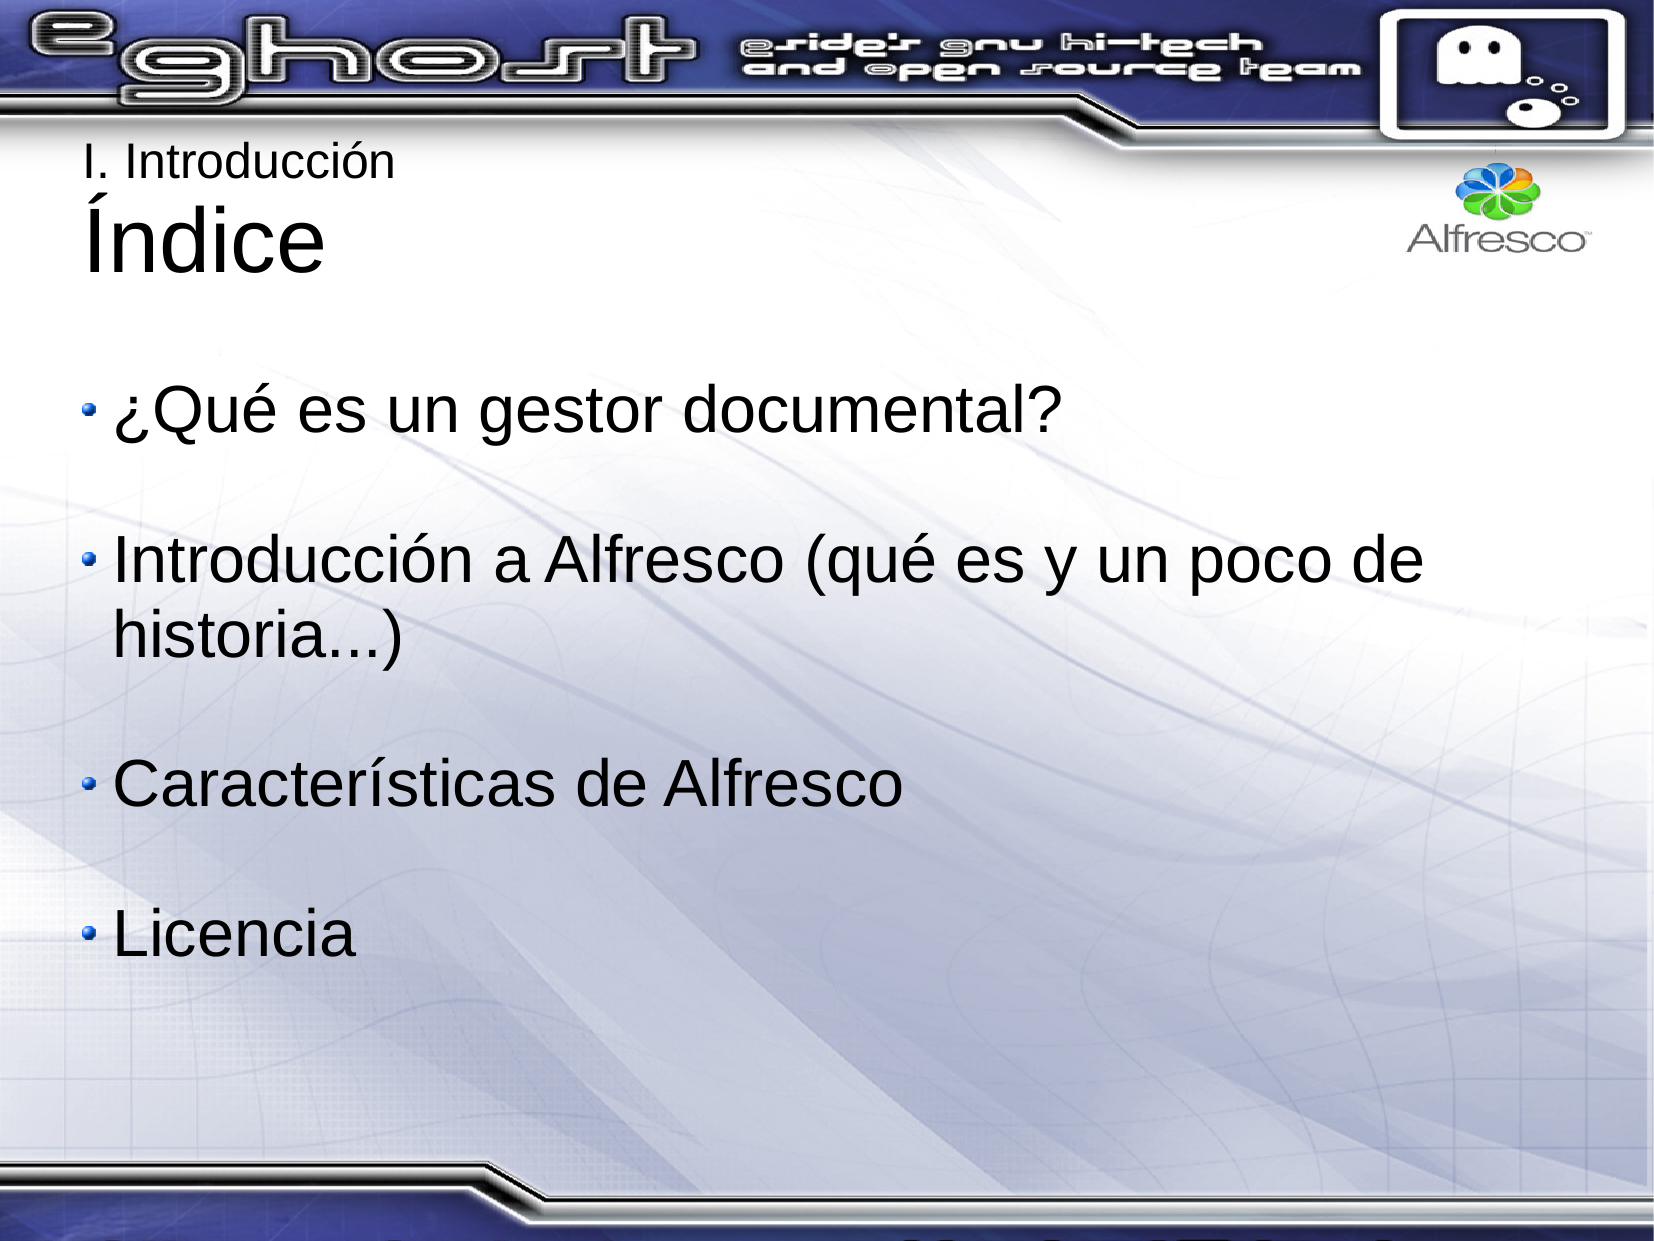

# I. Introducción Índice
¿Qué es un gestor documental?
Introducción a Alfresco (qué es y un poco de historia...)
Características de Alfresco
Licencia